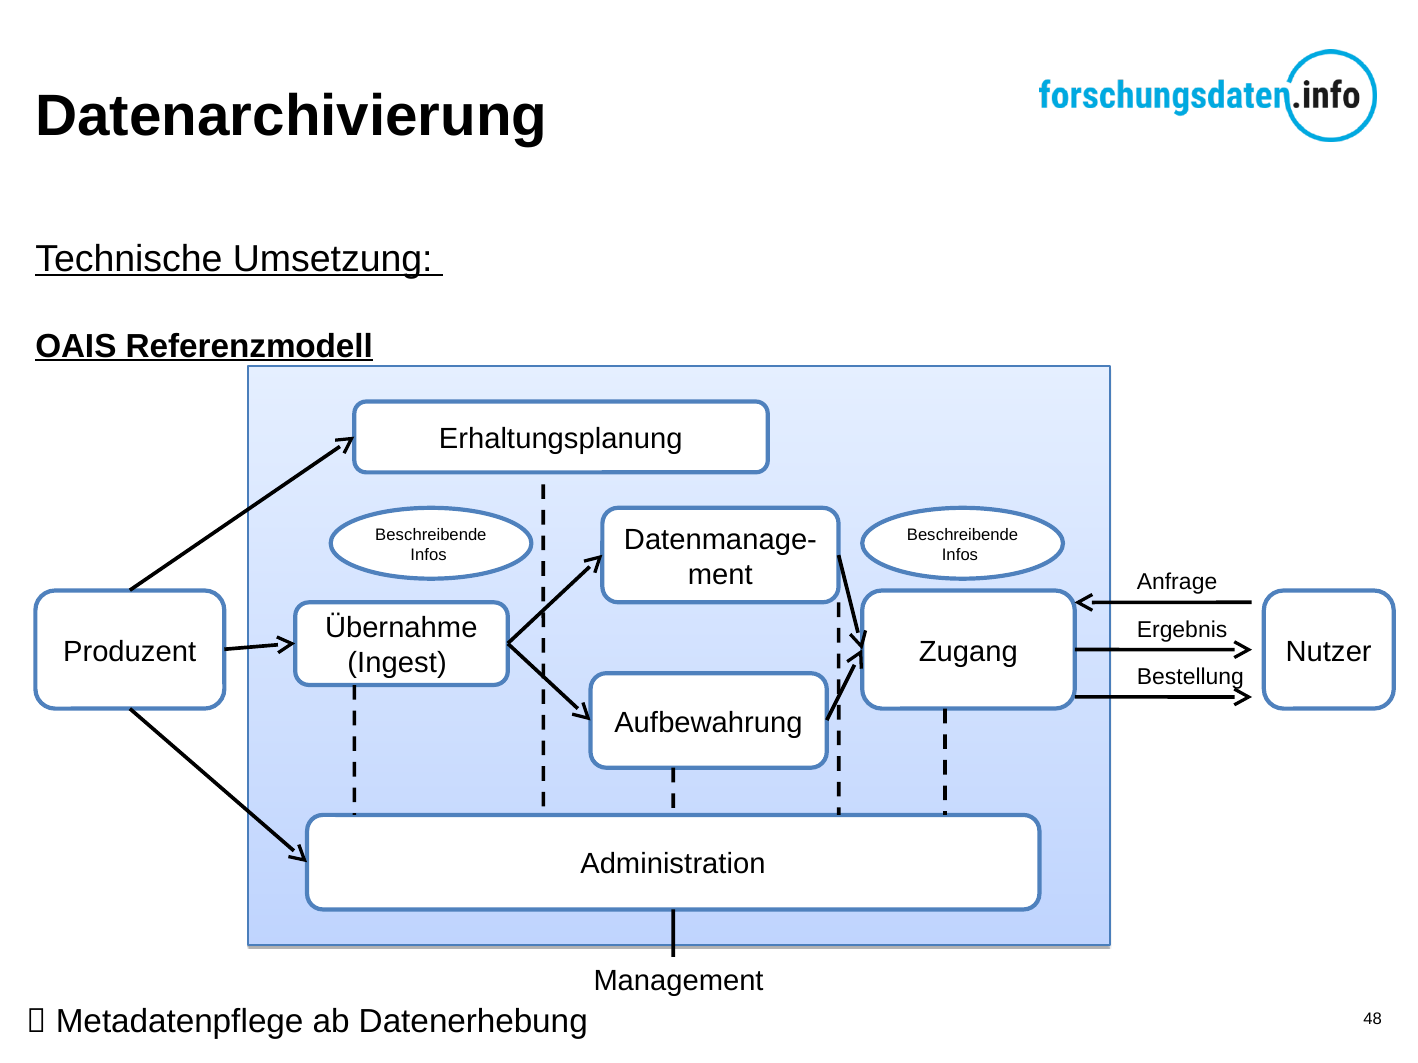

# Datenarchivierung
Technische Umsetzung:
OAIS Referenzmodell
Erhaltungsplanung
Beschreibende Infos
Datenmanage-ment
Beschreibende Infos
Anfrage
Produzent
Zugang
Nutzer
Übernahme (Ingest)
Ergebnis
Bestellung
Aufbewahrung
Administration
Management
 Metadatenpflege ab Datenerhebung